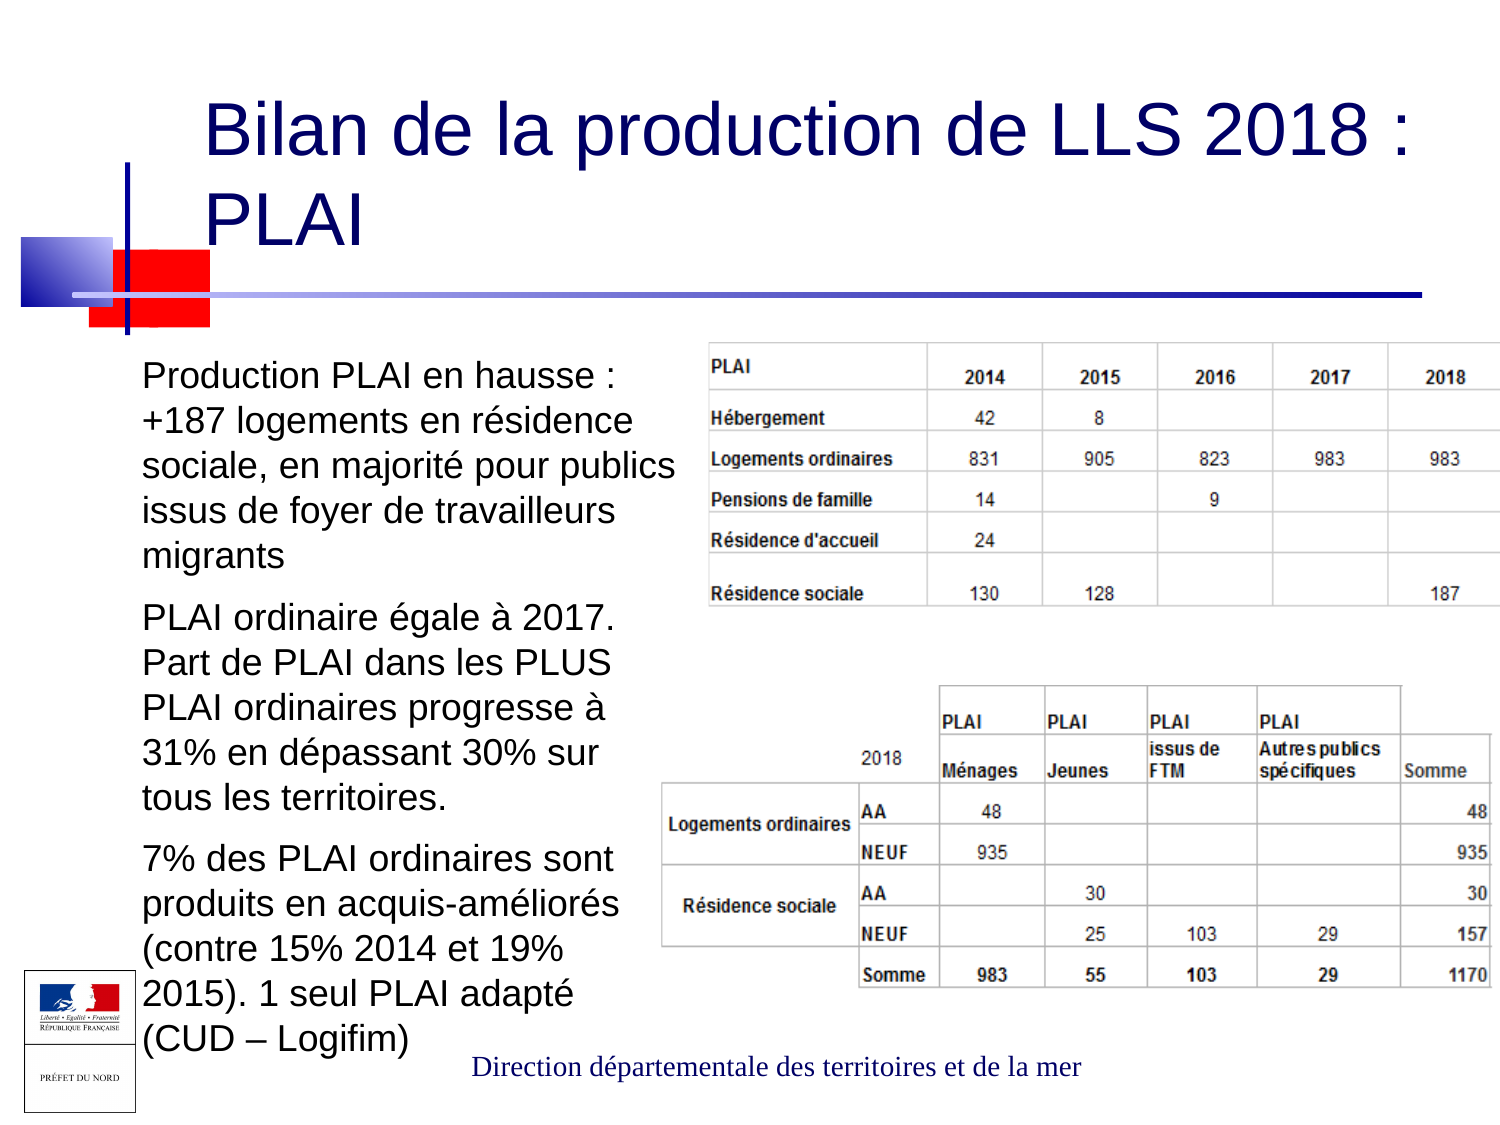

# Bilan de la production de LLS 2018 : PLAI
Production PLAI en hausse : +187 logements en résidence sociale, en majorité pour publics issus de foyer de travailleurs migrants
PLAI ordinaire égale à 2017. Part de PLAI dans les PLUS PLAI ordinaires progresse à 31% en dépassant 30% sur tous les territoires.
7% des PLAI ordinaires sont produits en acquis-améliorés (contre 15% 2014 et 19% 2015). 1 seul PLAI adapté (CUD – Logifim)